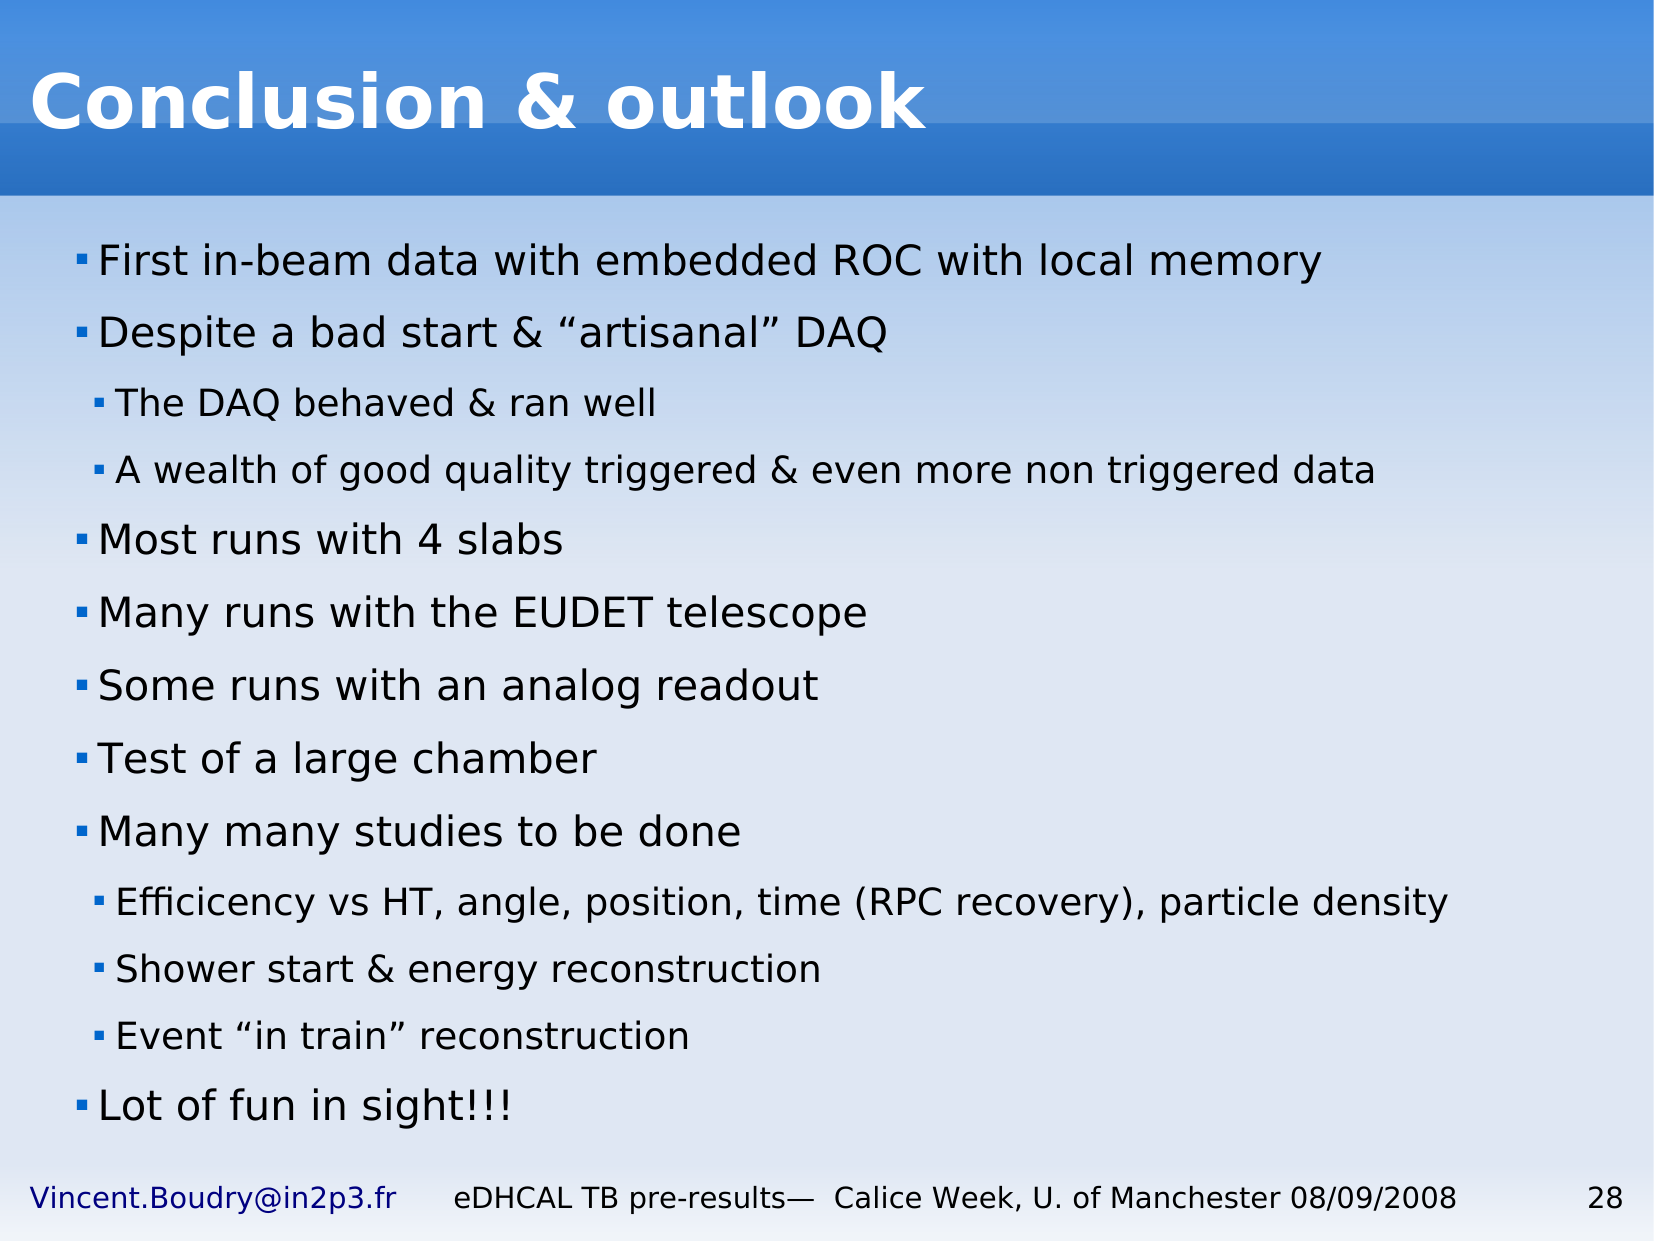

# Conclusion & outlook
First in-beam data with embedded ROC with local memory
Despite a bad start & “artisanal” DAQ
The DAQ behaved & ran well
A wealth of good quality triggered & even more non triggered data
Most runs with 4 slabs
Many runs with the EUDET telescope
Some runs with an analog readout
Test of a large chamber
Many many studies to be done
Efficicency vs HT, angle, position, time (RPC recovery), particle density
Shower start & energy reconstruction
Event “in train” reconstruction
Lot of fun in sight!!!
eDHCAL TB pre-results— Calice Week, U. of Manchester 08/09/2008
28